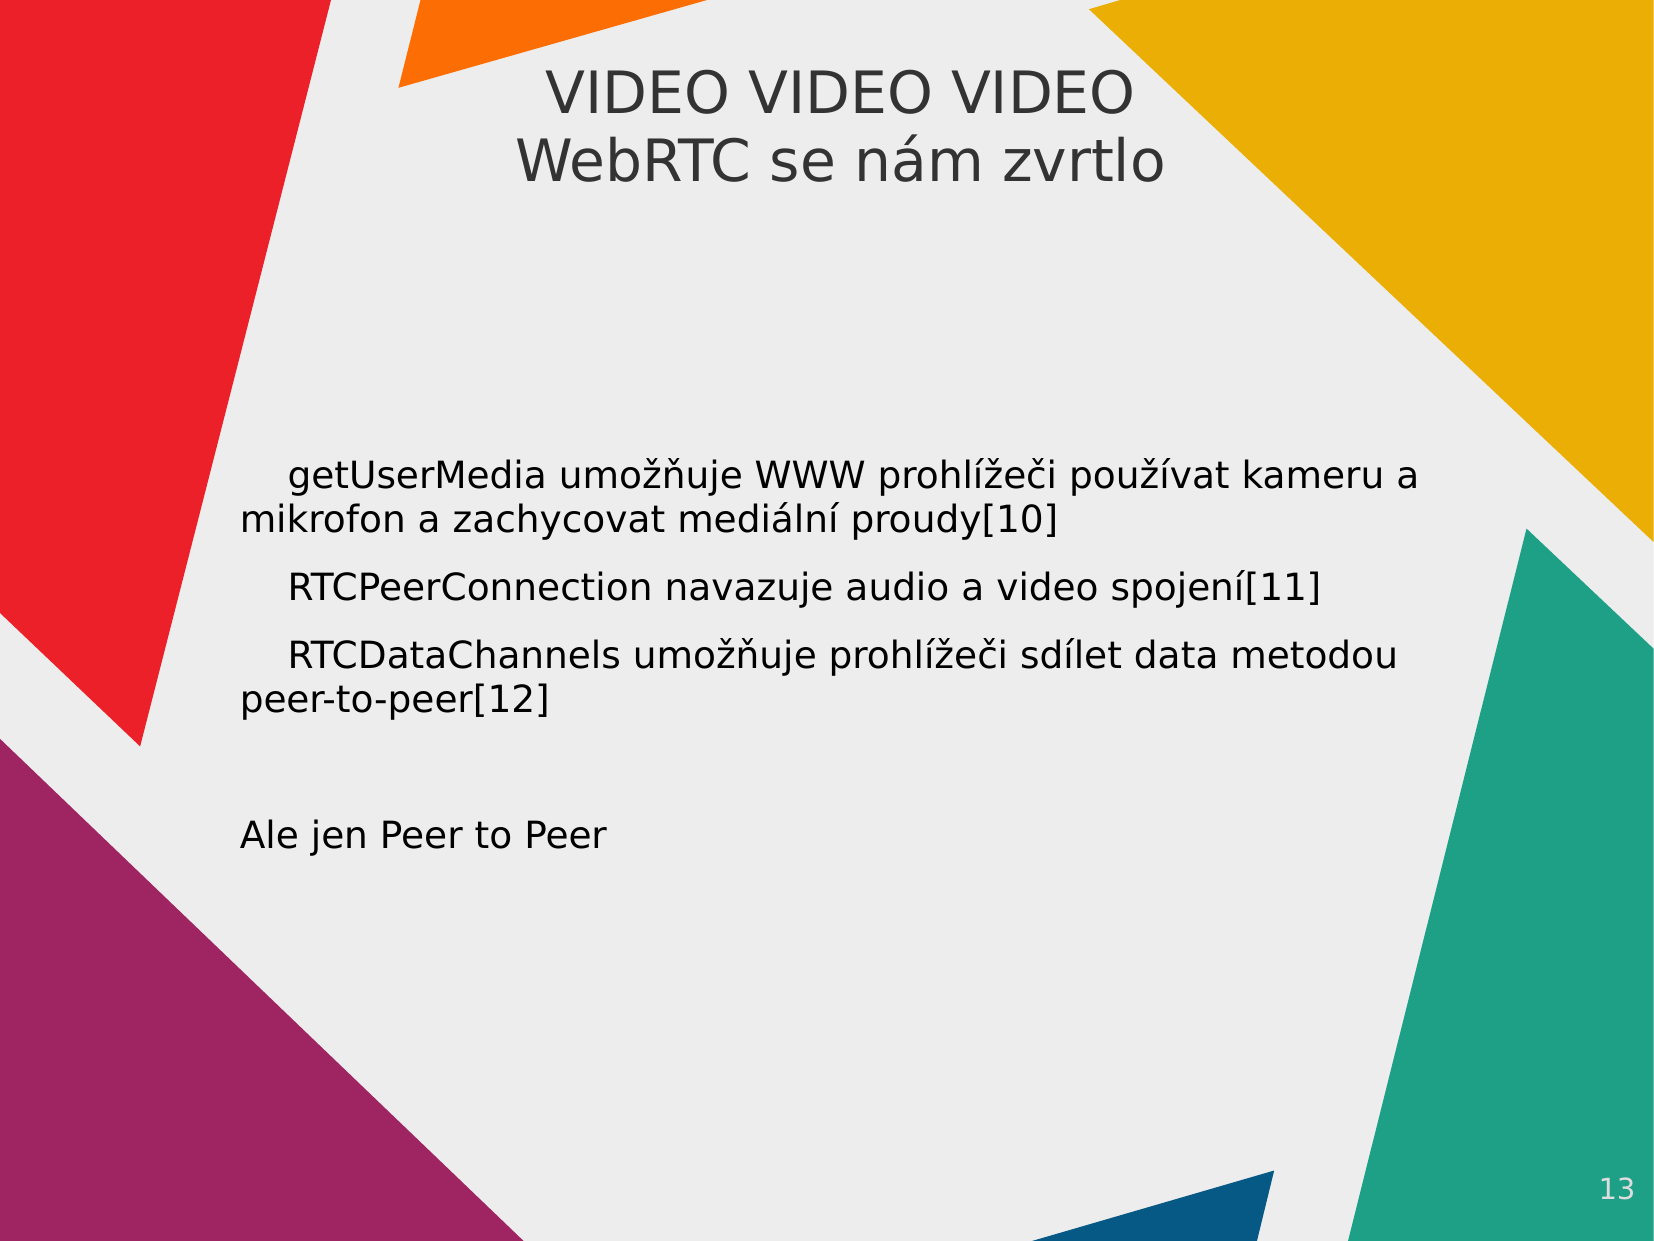

# VIDEO VIDEO VIDEO WebRTC se nám zvrtlo
 getUserMedia umožňuje WWW prohlížeči používat kameru a mikrofon a zachycovat mediální proudy[10]
 RTCPeerConnection navazuje audio a video spojení[11]
 RTCDataChannels umožňuje prohlížeči sdílet data metodou peer-to-peer[12]
Ale jen Peer to Peer
13